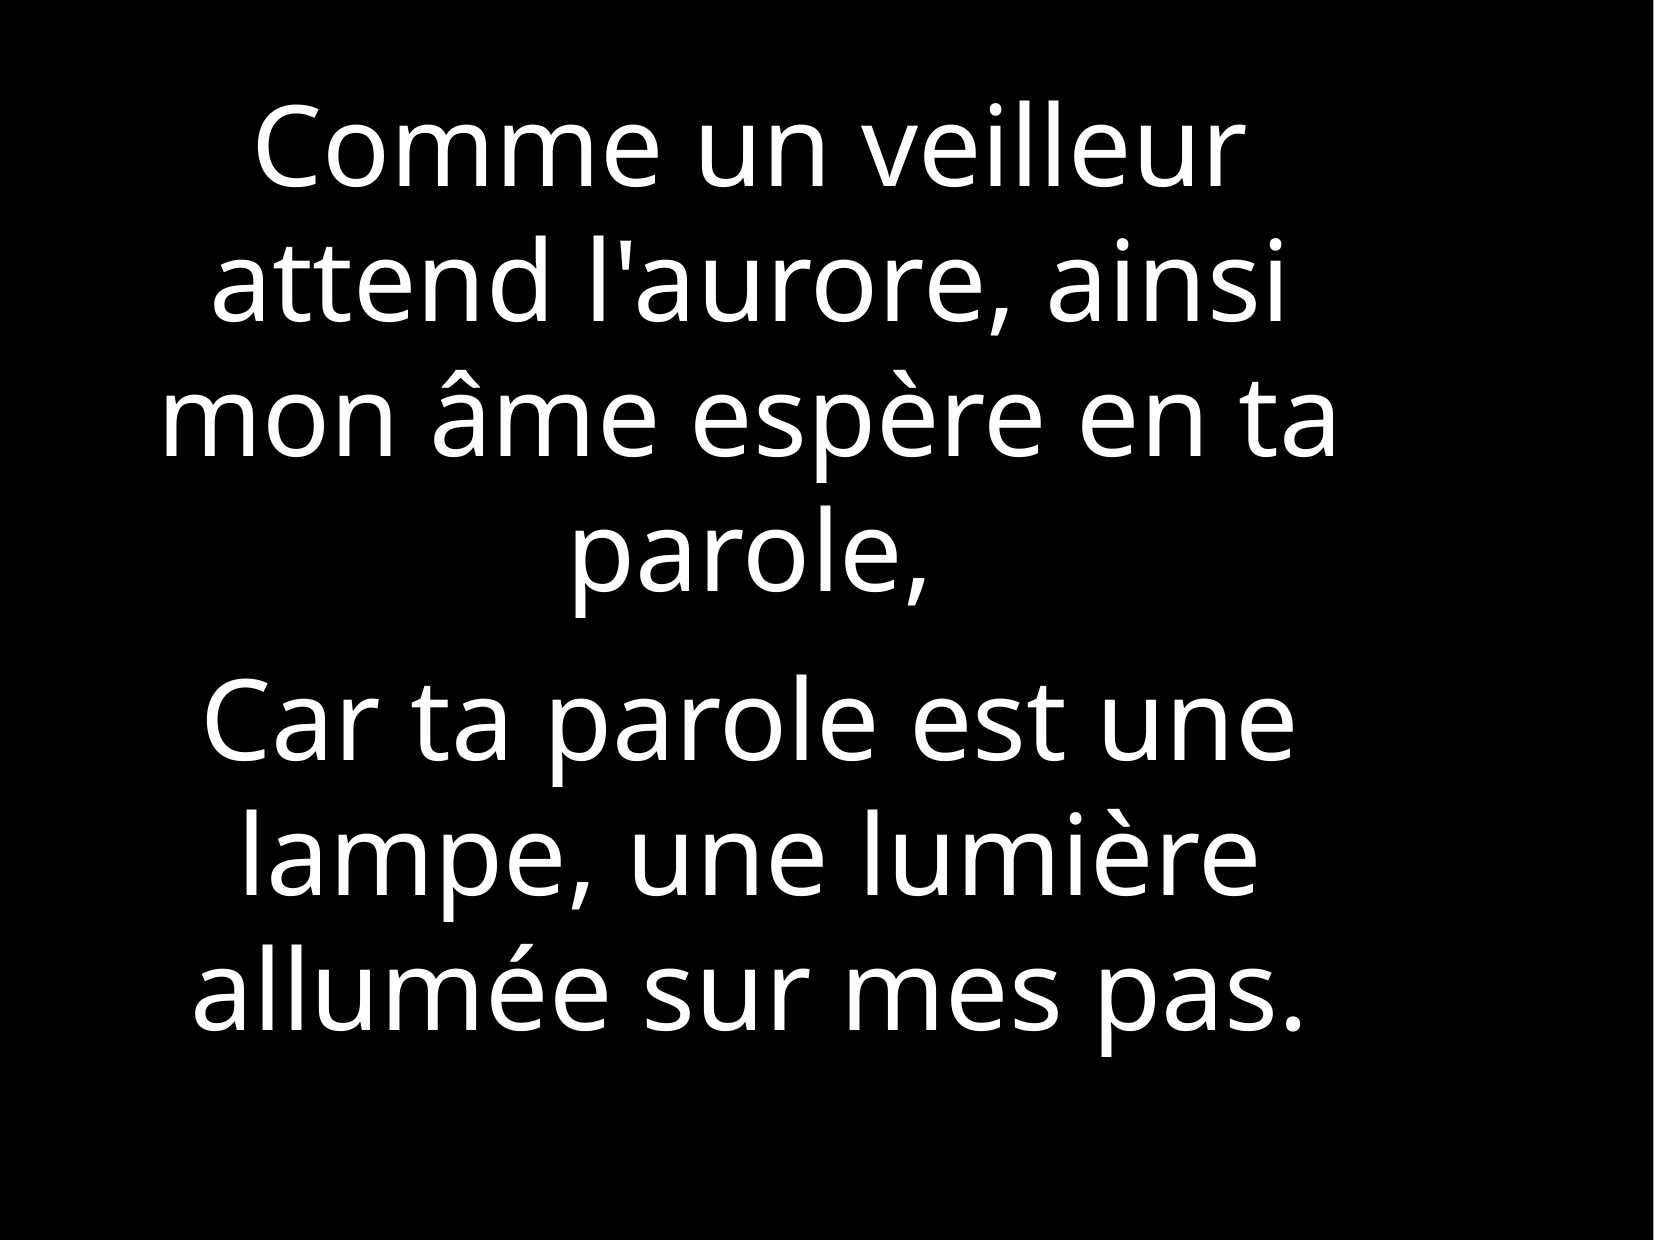

Comme un veilleur attend l'aurore, ainsi mon âme espère en ta parole,
Car ta parole est une lampe, une lumière allumée sur mes pas.